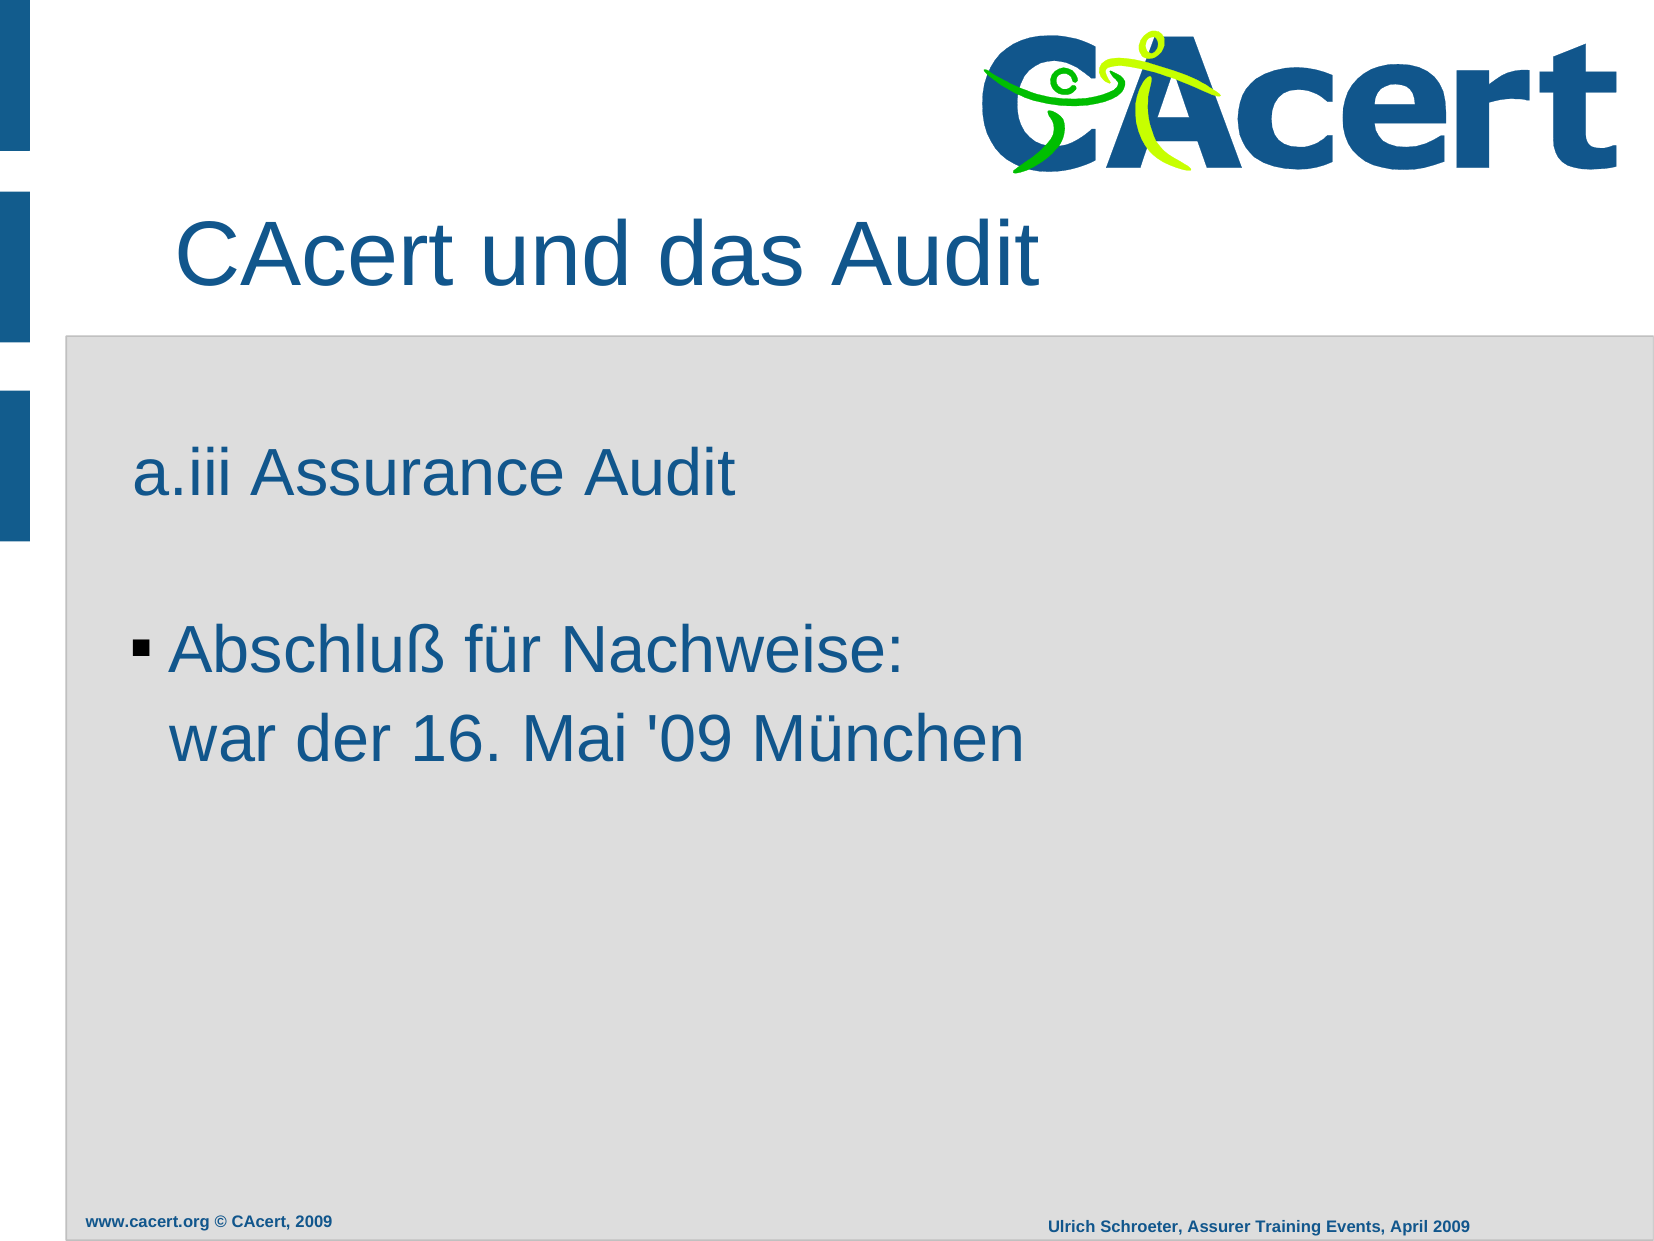

CAcert und das Audit
a.iii Assurance Audit
 Abschluß für Nachweise:
 war der 16. Mai '09 München